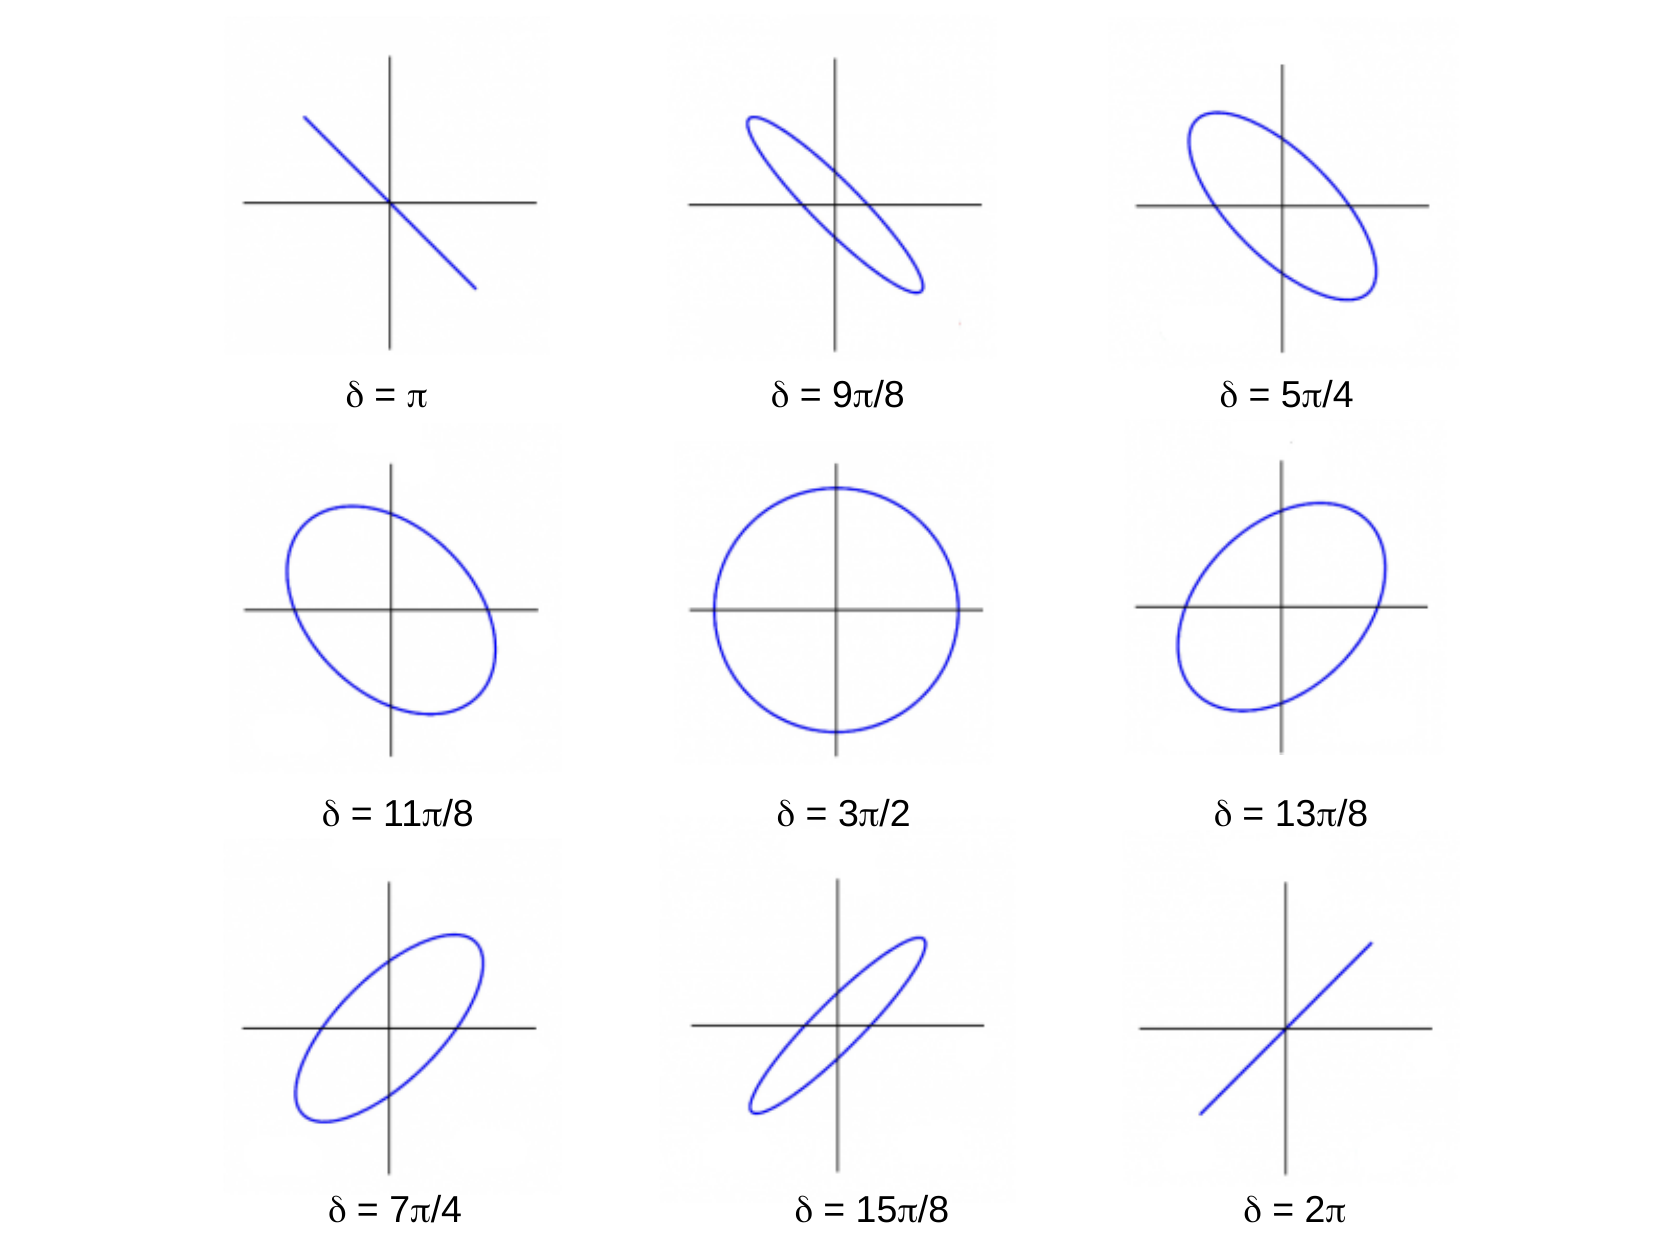

d = p
d = 9p/8
d = 5p/4
d = 11p/8
d = 3p/2
d = 13p/8
d = 2p
d = 15p/8
d = 7p/4